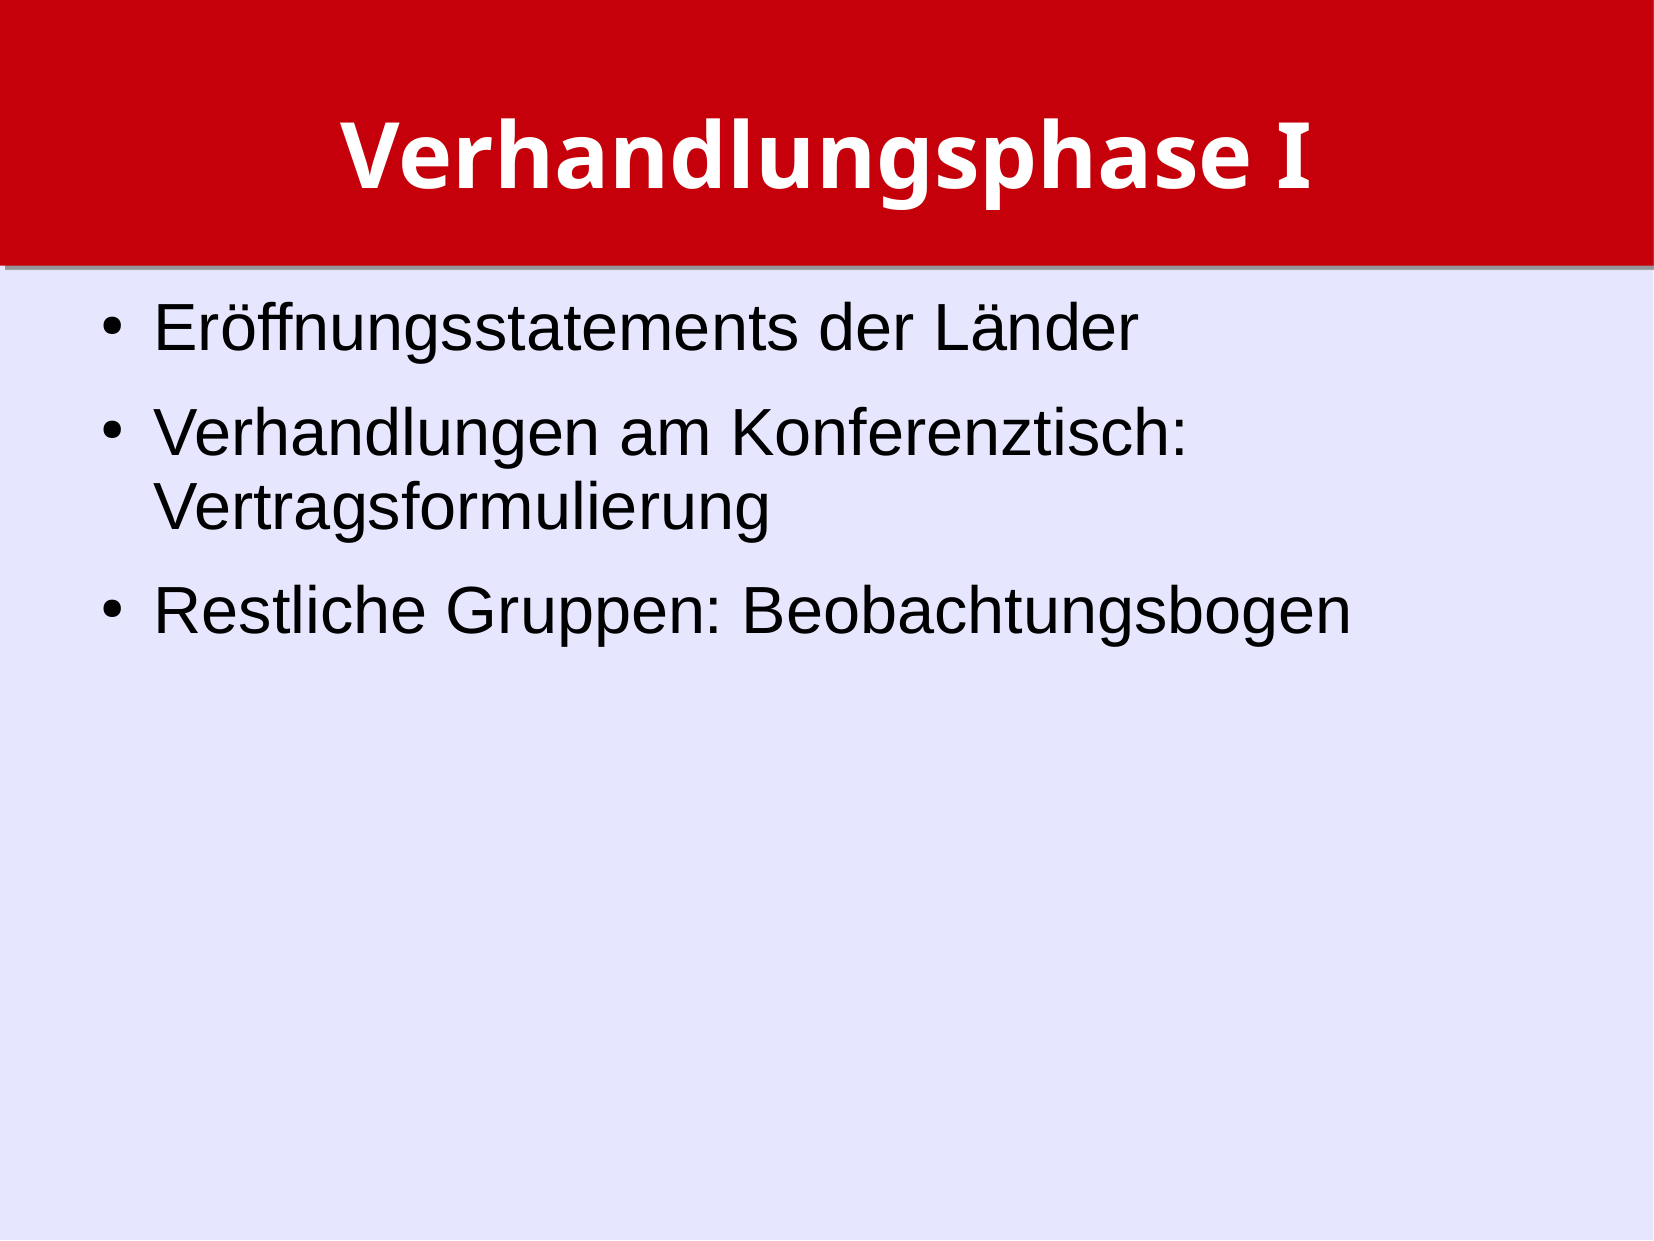

# Verhandlungsphase I
Eröffnungsstatements der Länder
Verhandlungen am Konferenztisch: Vertragsformulierung
Restliche Gruppen: Beobachtungsbogen